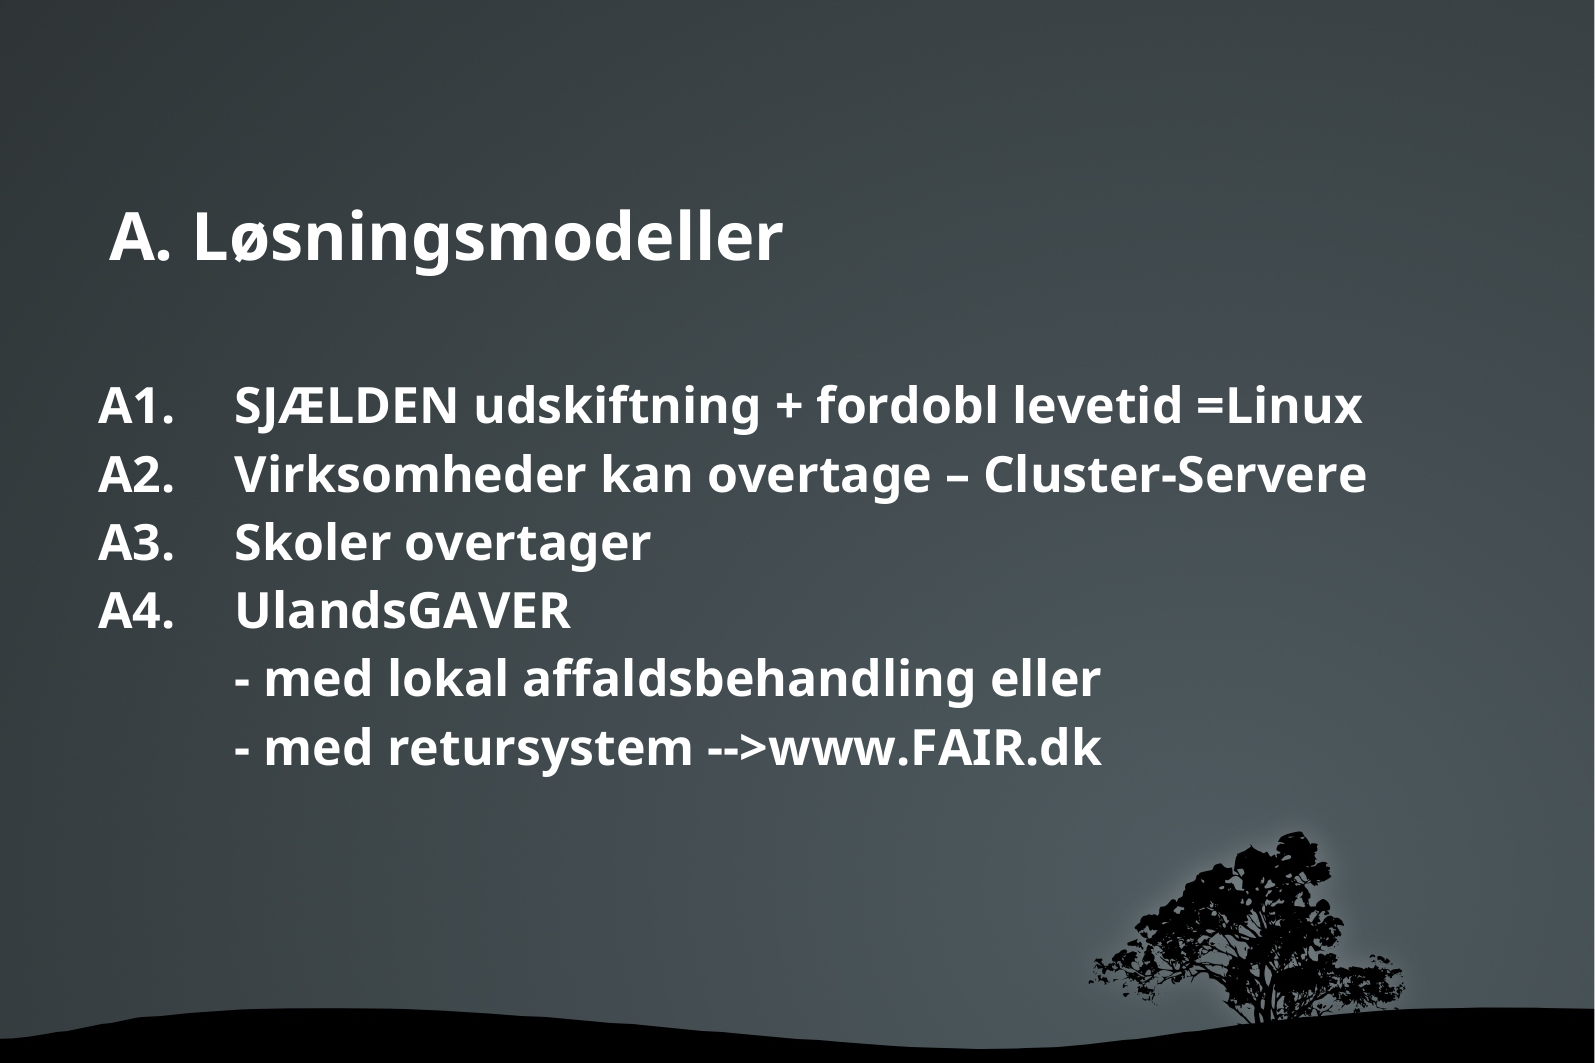

A. Løsningsmodeller
 A1. 	SJÆLDEN udskiftning + fordobl levetid =Linux
 A2.	Virksomheder kan overtage – Cluster-Servere
 A3.	Skoler overtager
 A4.	UlandsGAVER
	- med lokal affaldsbehandling eller
	- med retursystem -->www.FAIR.dk